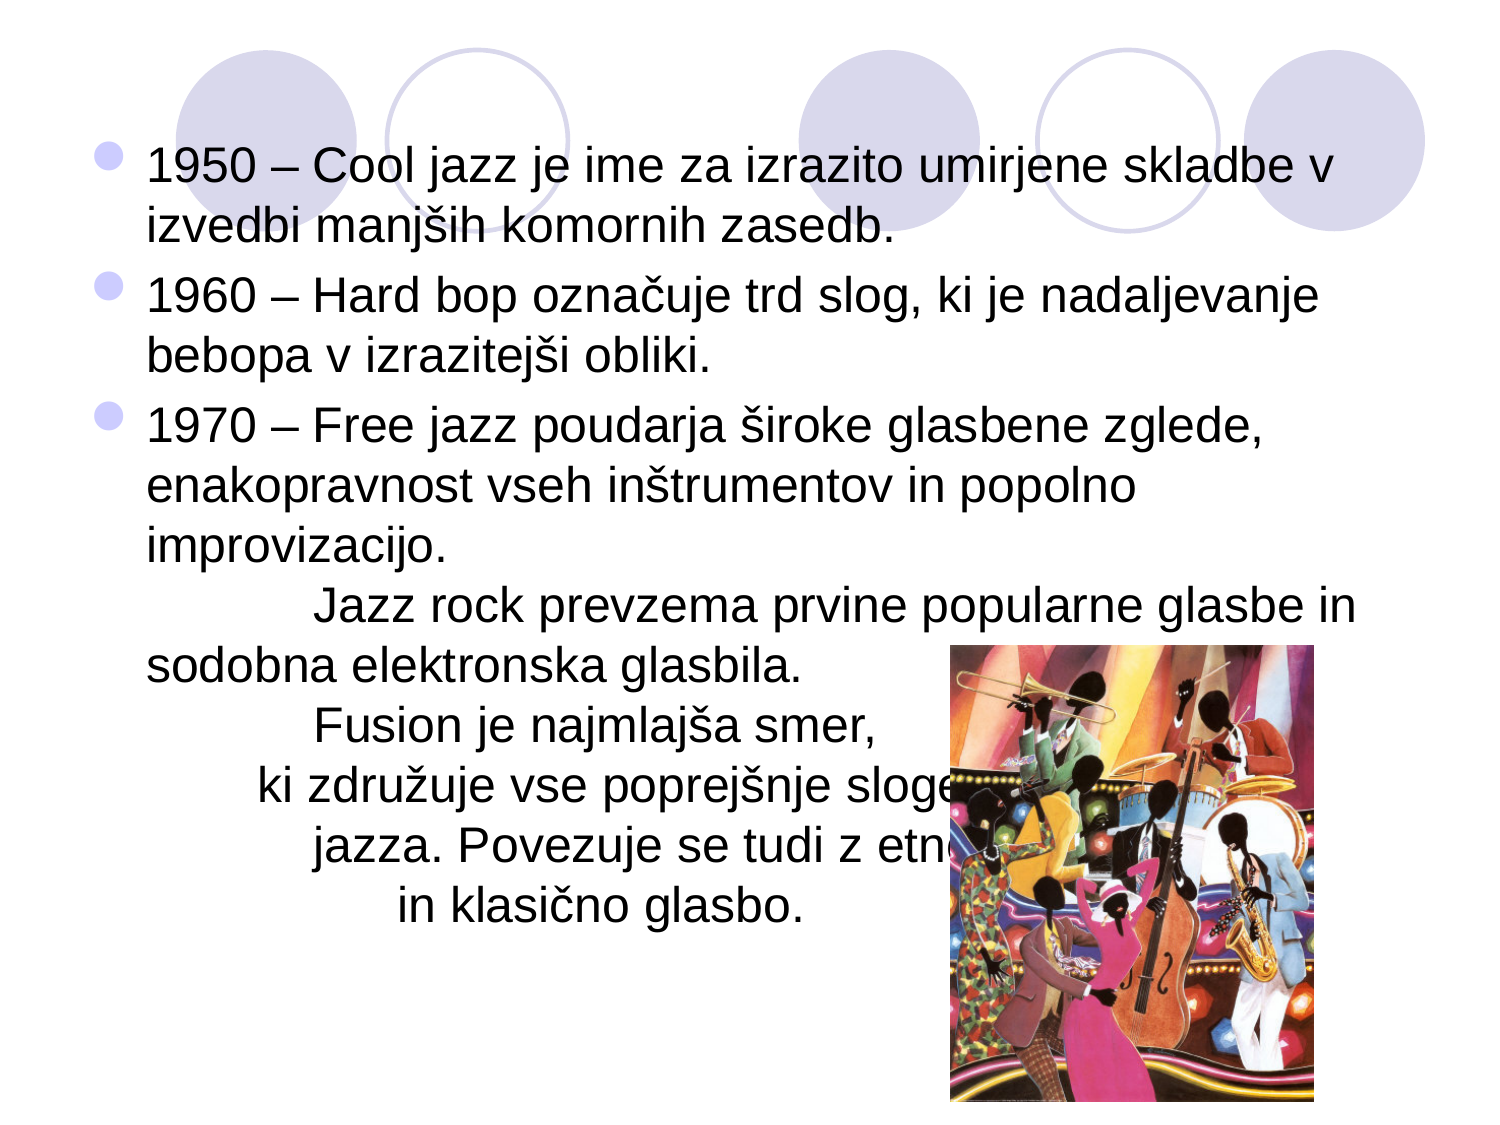

# 1950 – Cool jazz je ime za izrazito umirjene skladbe v izvedbi manjših komornih zasedb.
1960 – Hard bop označuje trd slog, ki je nadaljevanje bebopa v izrazitejši obliki.
1970 – Free jazz poudarja široke glasbene zglede, enakopravnost vseh inštrumentov in popolno improvizacijo.
 Jazz rock prevzema prvine popularne glasbe in sodobna elektronska glasbila.
 Fusion je najmlajša smer, ki združuje vse poprejšnje sloge jazza. Povezuje se tudi z etno in klasično glasbo.